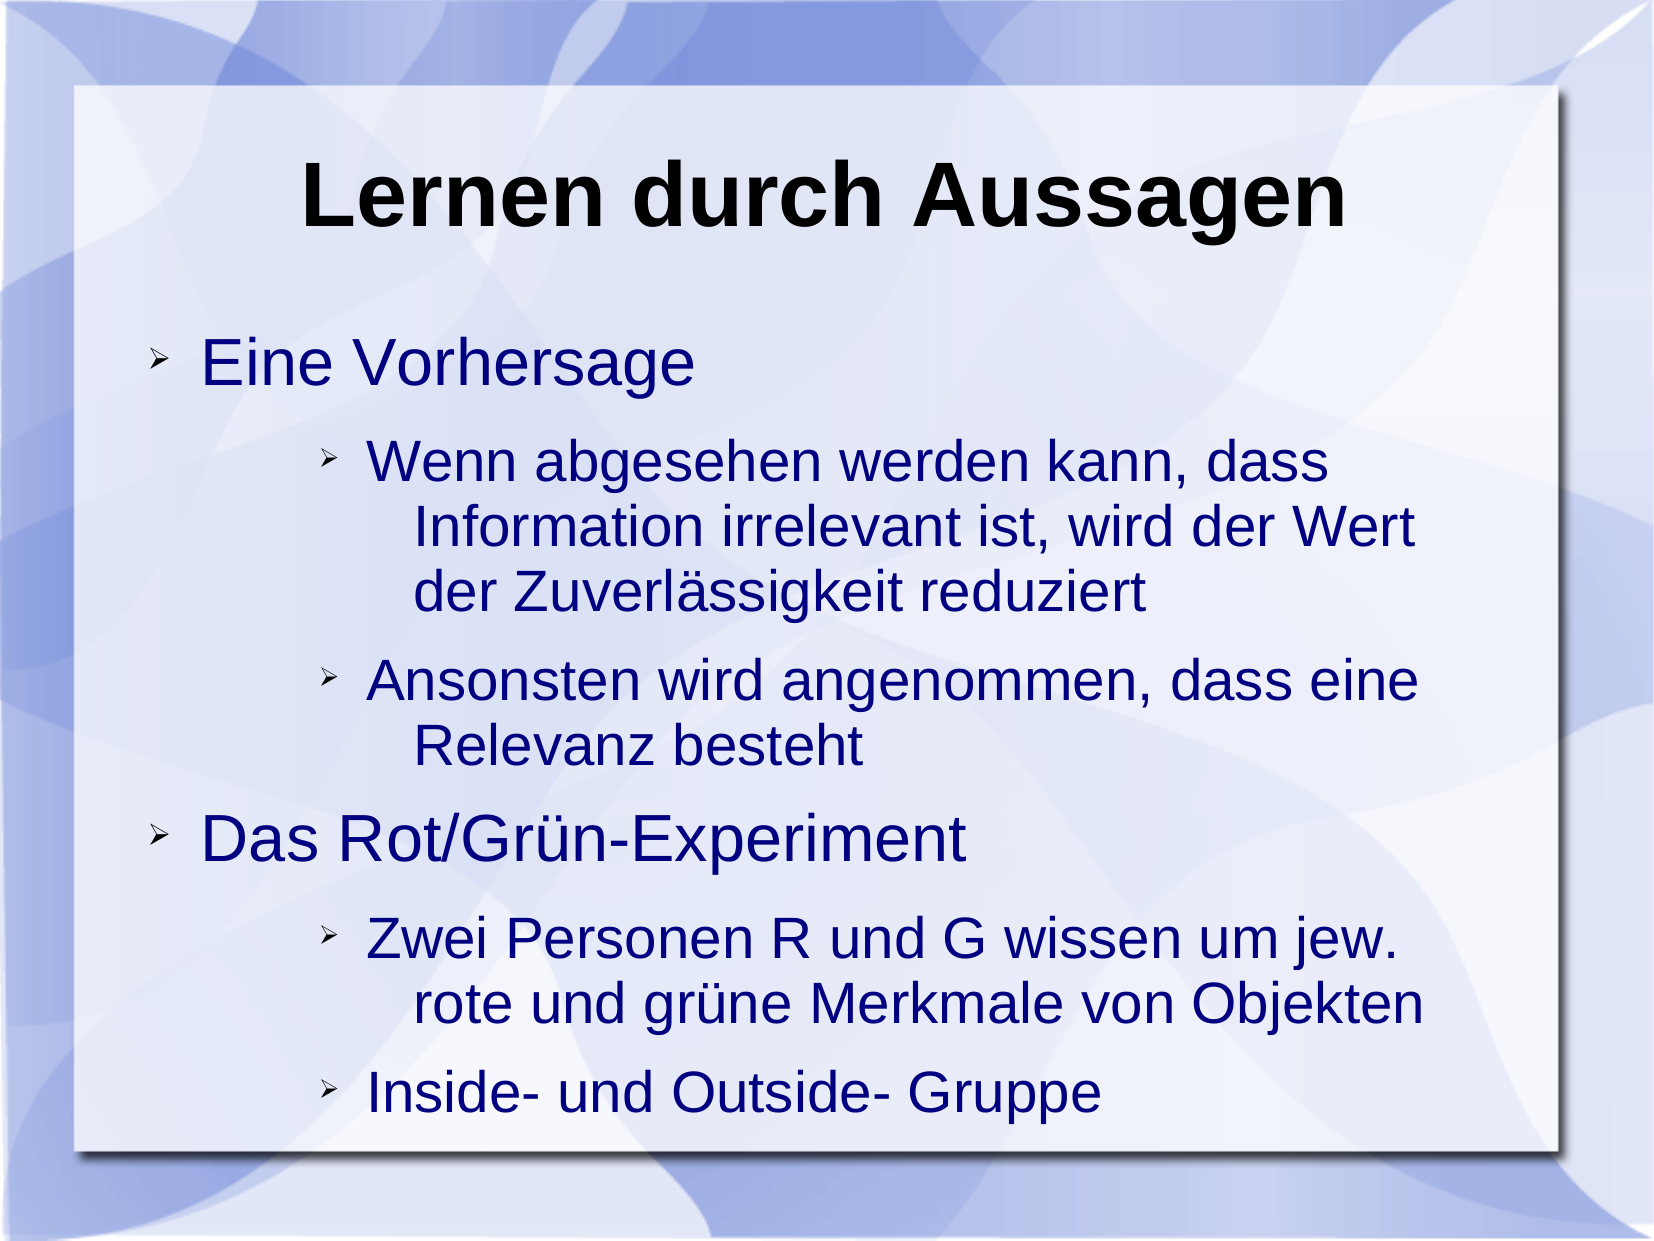

# Lernen durch Aussagen
Eine Vorhersage
Wenn abgesehen werden kann, dass Information irrelevant ist, wird der Wert der Zuverlässigkeit reduziert
Ansonsten wird angenommen, dass eine Relevanz besteht
Das Rot/Grün-Experiment
Zwei Personen R und G wissen um jew. rote und grüne Merkmale von Objekten
Inside- und Outside- Gruppe